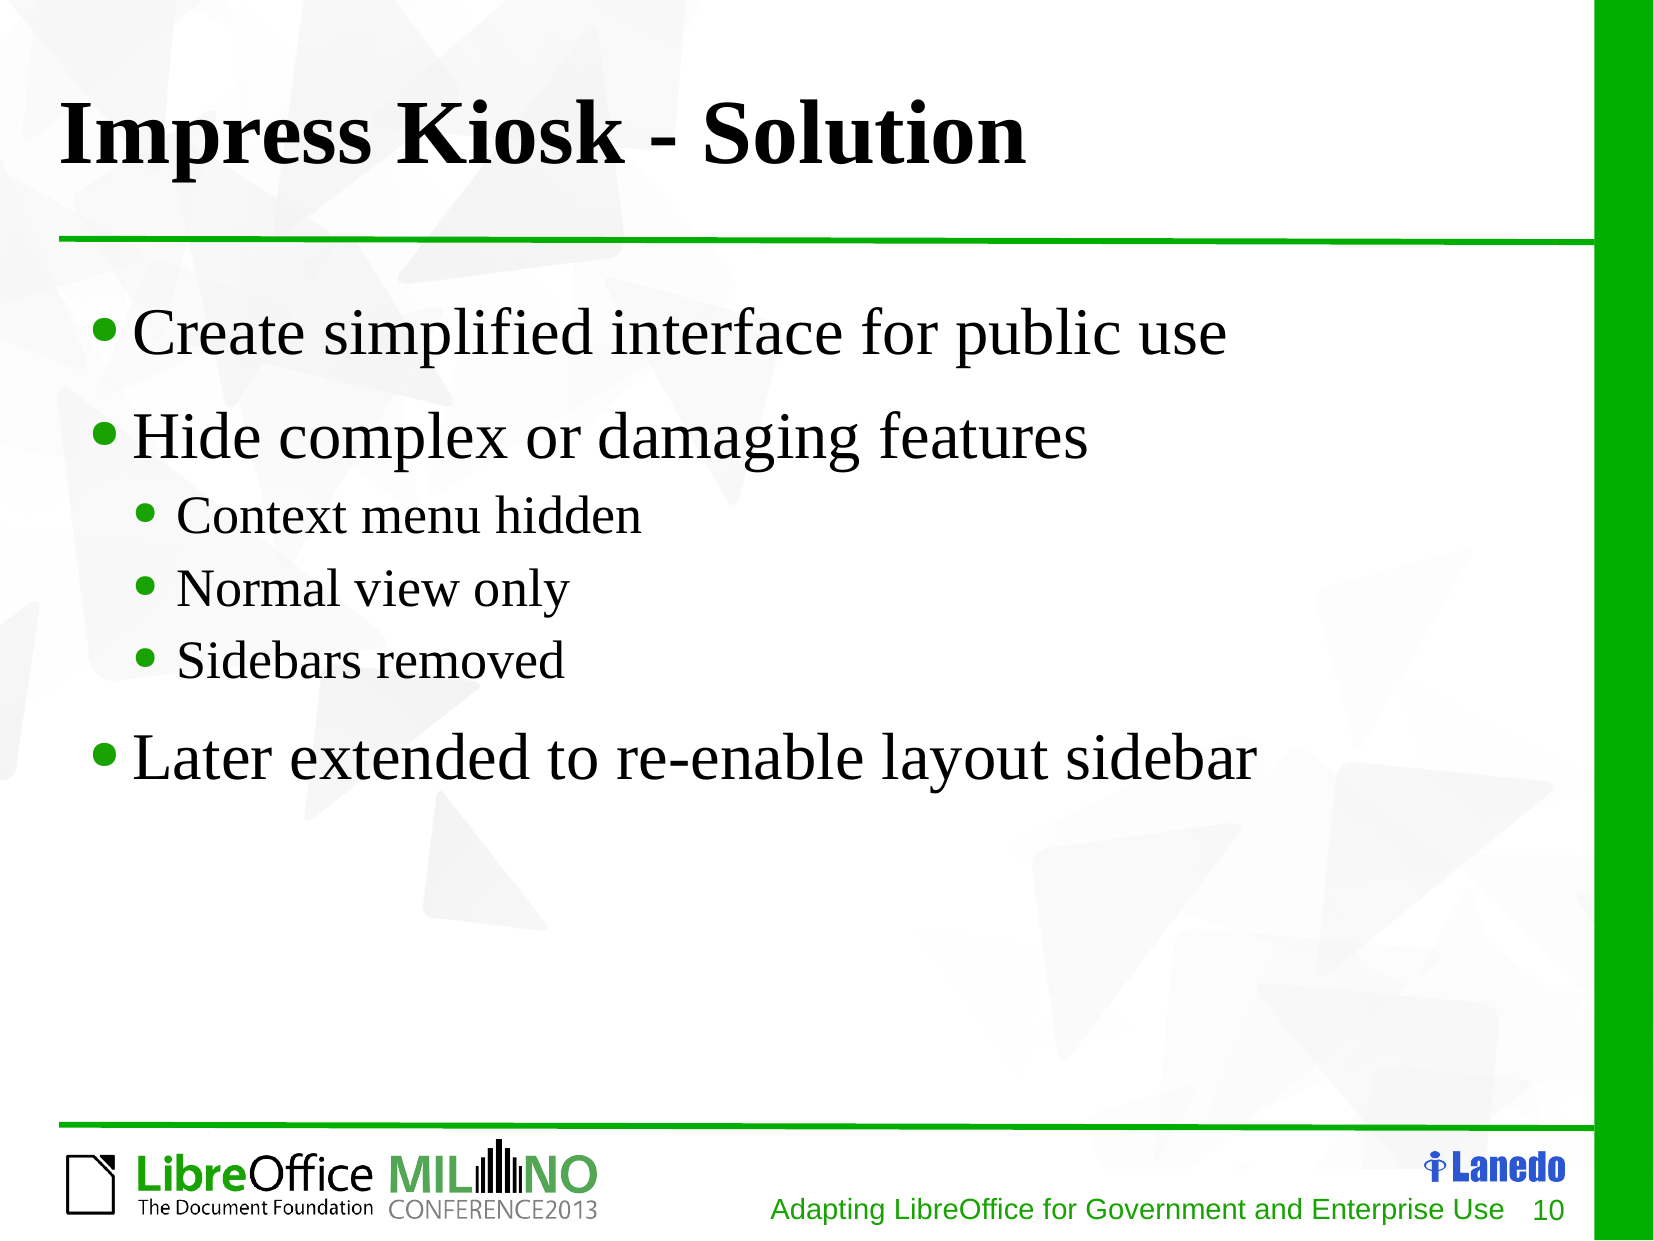

# Impress Kiosk - Solution
Create simplified interface for public use
Hide complex or damaging features
Context menu hidden
Normal view only
Sidebars removed
Later extended to re-enable layout sidebar
Adapting LibreOffice for Government and Enterprise Use
10